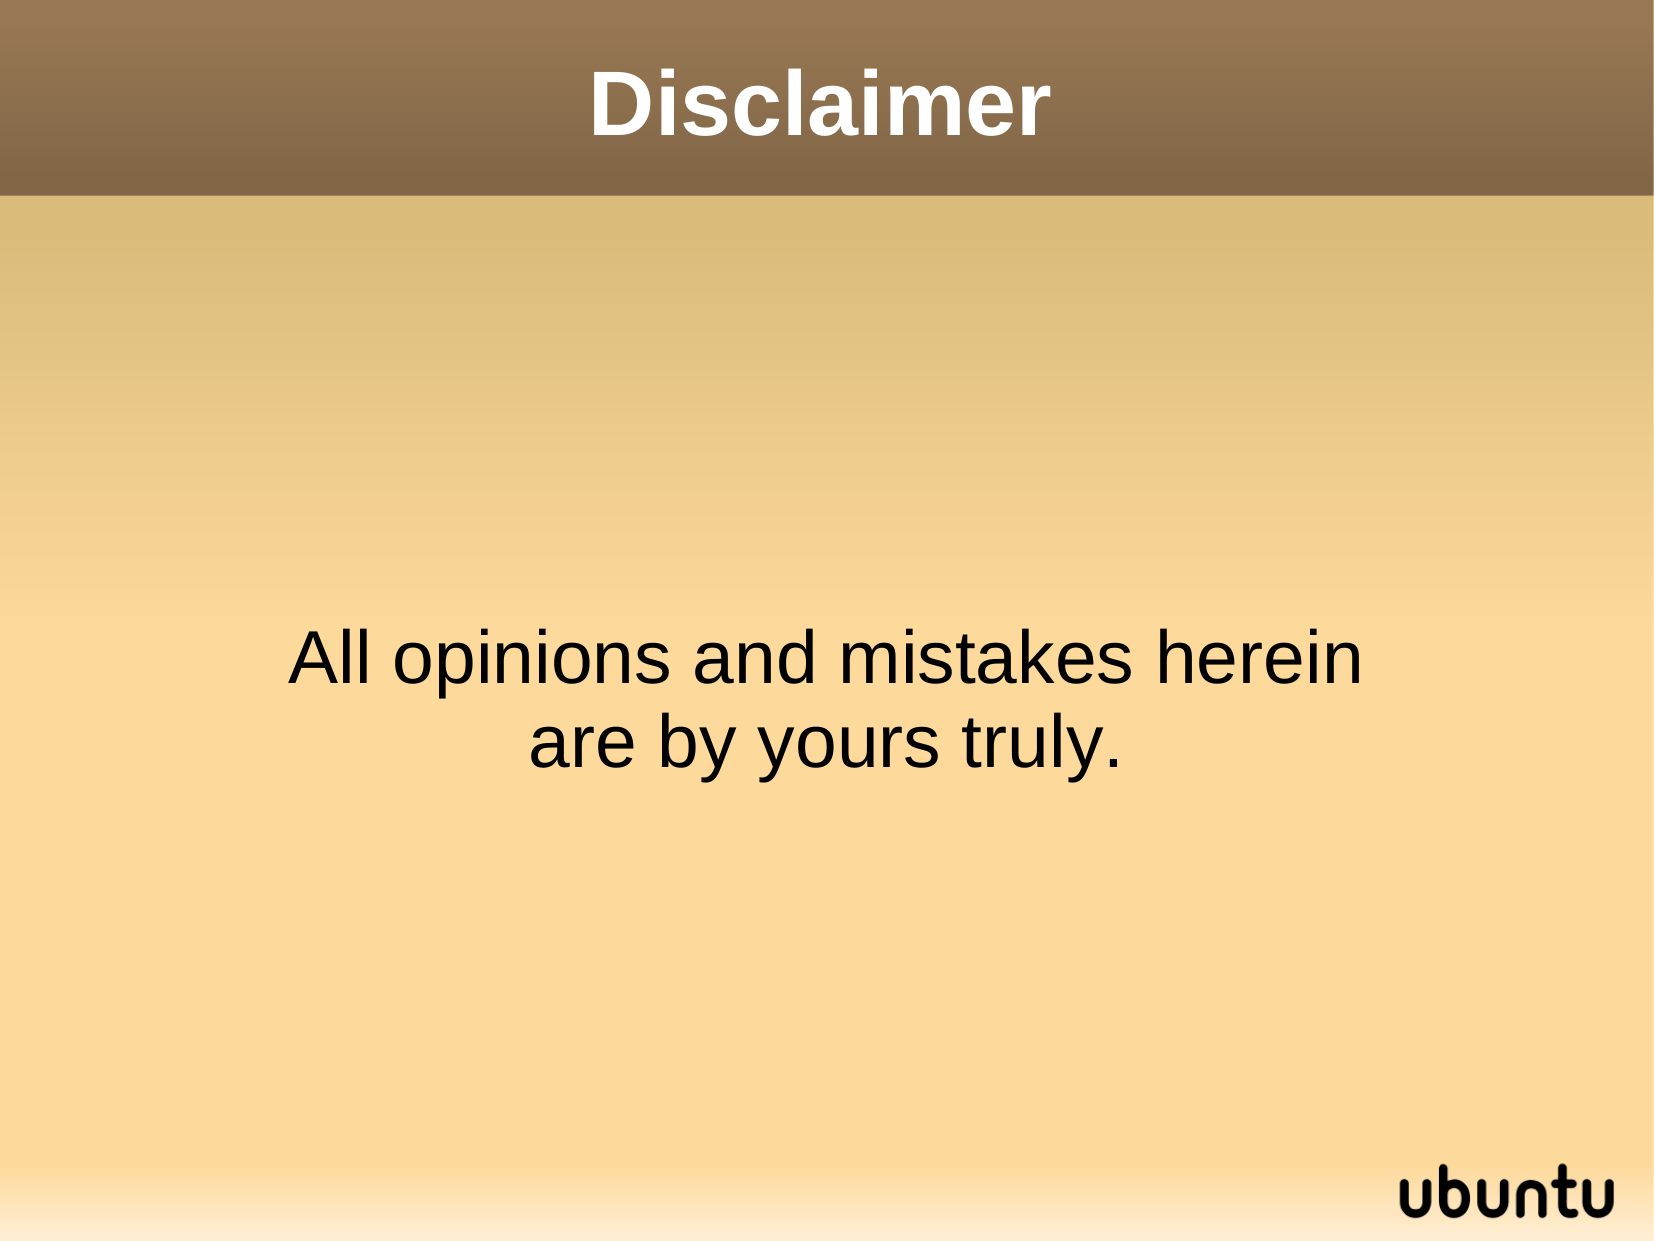

# Disclaimer
All opinions and mistakes herein
are by yours truly.